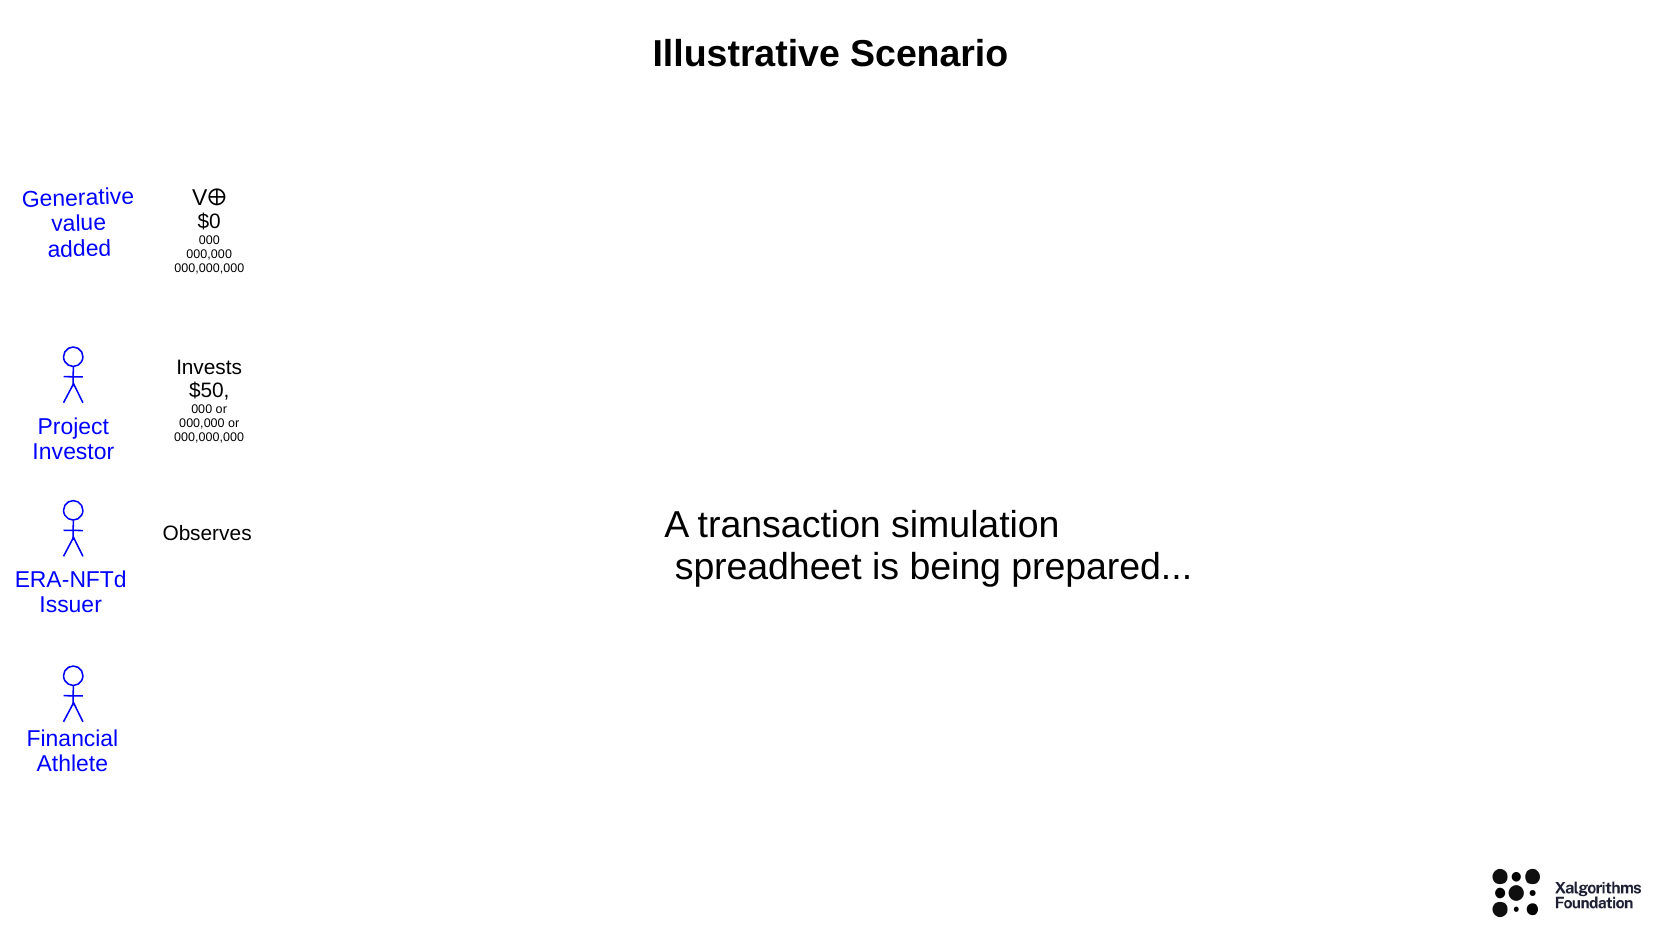

Illustrative Scenario
Generative value added
V🜨
$0
000
000,000
000,000,000
Invests
$50,
000 or
000,000 or
000,000,000
Project
Investor
A transaction simulation
 spreadheet is being prepared...
Observes
ERA-NFTd
Issuer
Financial
Athlete
WORK IN PROGRESS...